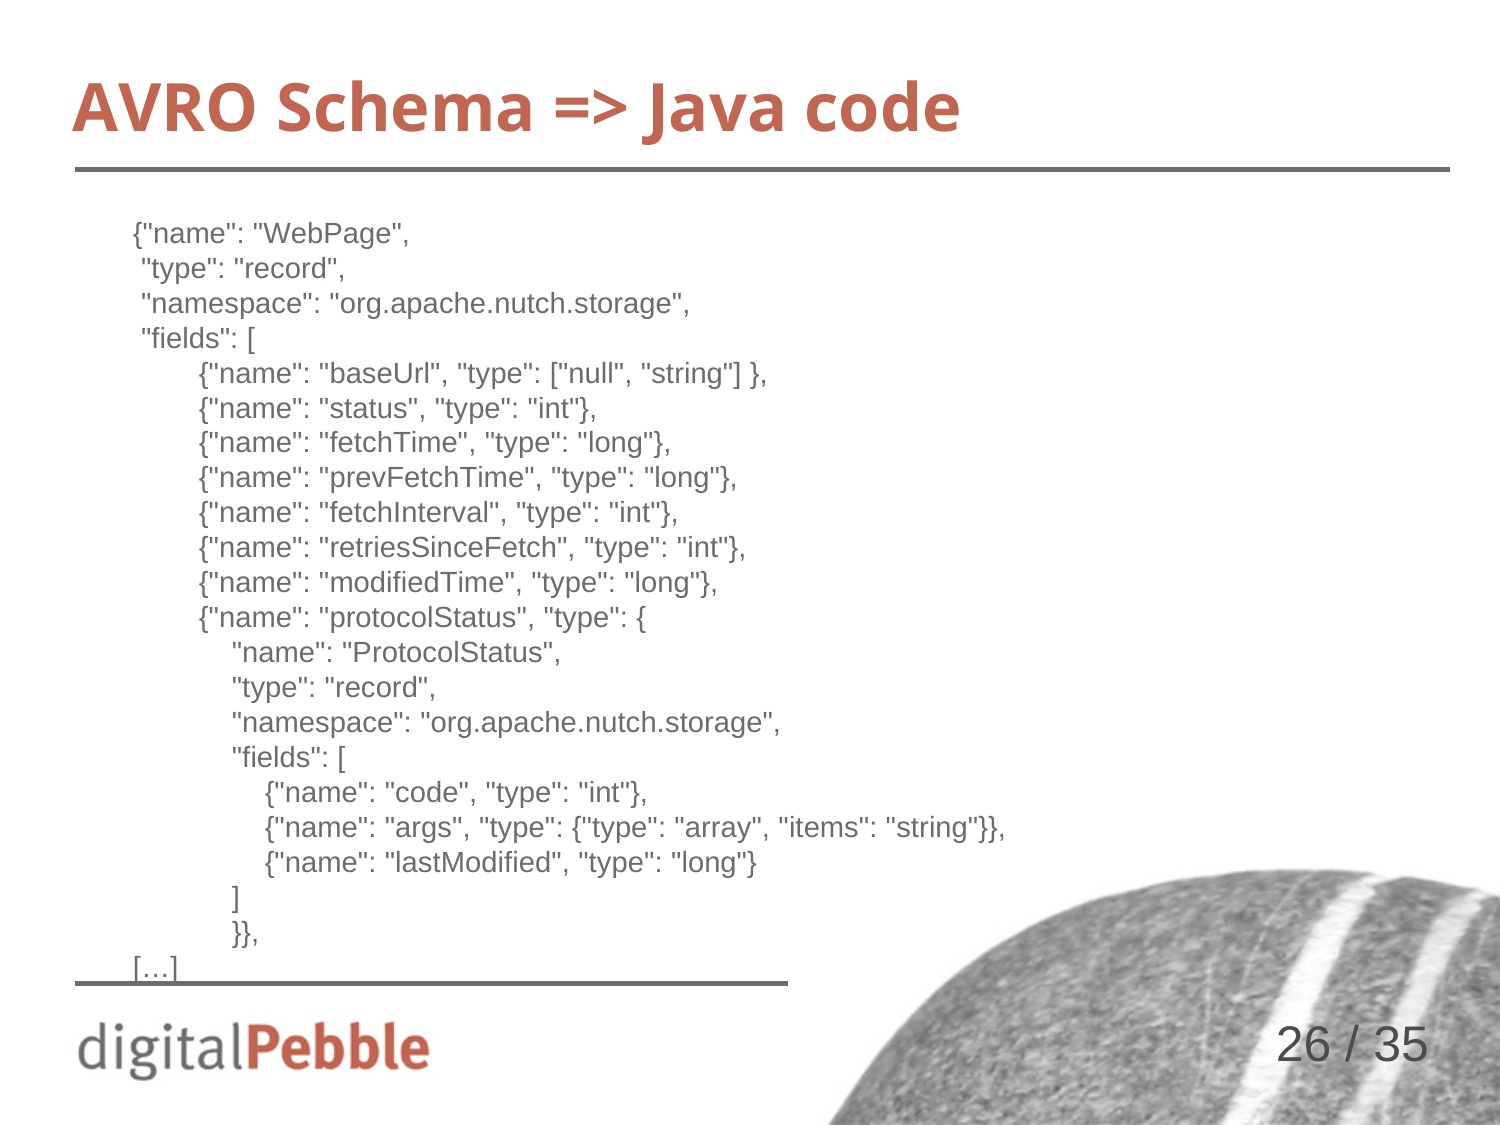

# AVRO Schema => Java code
{"name": "WebPage",
 "type": "record",
 "namespace": "org.apache.nutch.storage",
 "fields": [
 {"name": "baseUrl", "type": ["null", "string"] },
 {"name": "status", "type": "int"},
 {"name": "fetchTime", "type": "long"},
 {"name": "prevFetchTime", "type": "long"},
 {"name": "fetchInterval", "type": "int"},
 {"name": "retriesSinceFetch", "type": "int"},
 {"name": "modifiedTime", "type": "long"},
 {"name": "protocolStatus", "type": {
 "name": "ProtocolStatus",
 "type": "record",
 "namespace": "org.apache.nutch.storage",
 "fields": [
 {"name": "code", "type": "int"},
 {"name": "args", "type": {"type": "array", "items": "string"}},
 {"name": "lastModified", "type": "long"}
 ]
 }},
[…]